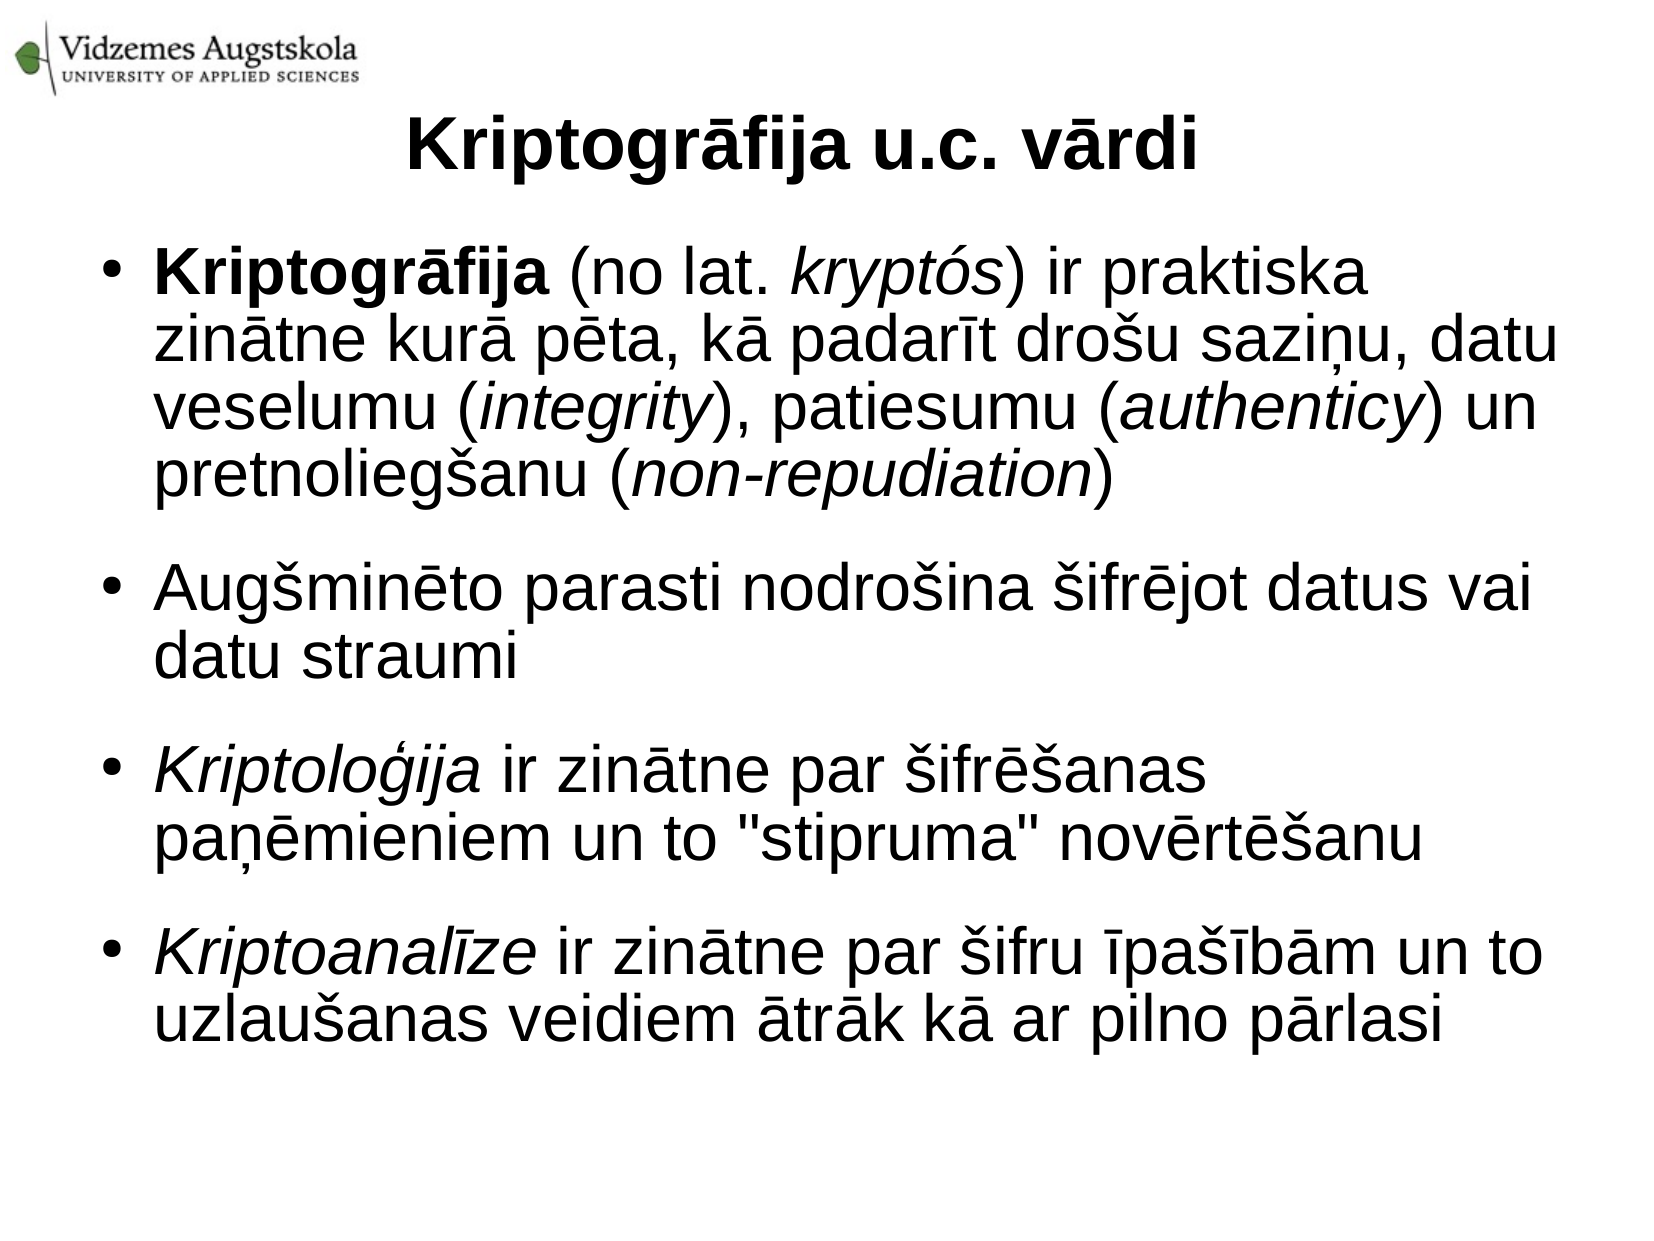

# Kriptogrāfija u.c. vārdi
Kriptogrāfija (no lat. kryptós) ir praktiska zinātne kurā pēta, kā padarīt drošu saziņu, datu veselumu (integrity), patiesumu (authenticy) un pretnoliegšanu (non-repudiation)
Augšminēto parasti nodrošina šifrējot datus vai datu straumi
Kriptoloģija ir zinātne par šifrēšanas paņēmieniem un to "stipruma" novērtēšanu
Kriptoanalīze ir zinātne par šifru īpašībām un to uzlaušanas veidiem ātrāk kā ar pilno pārlasi